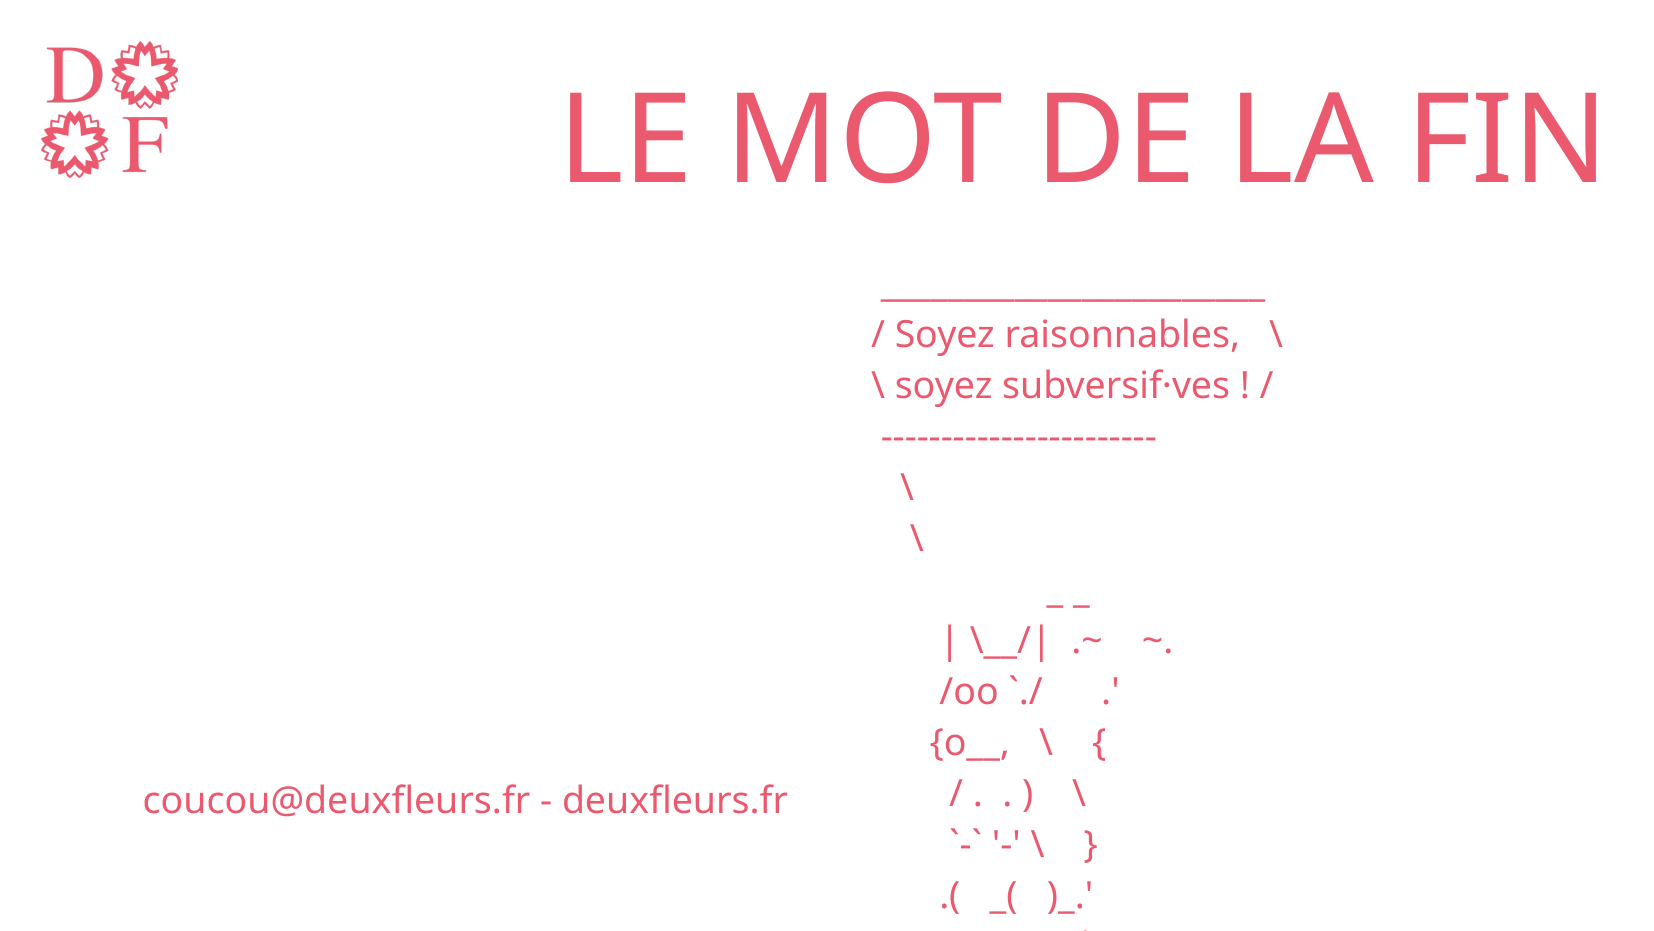

LE MOT DE LA FIN
 _______________________
/ Soyez raisonnables, \
\ soyez subversif·ves ! /
 -----------------------
 \
 \
 _ _
 | \__/| .~ ~.
 /oo `./ .'
 {o__, \ {
 / . . ) \
 `-` '-' \ }
 .( _( )_.'
 '---.~_ _ _|
 coucou@deuxfleurs.fr - deuxfleurs.fr